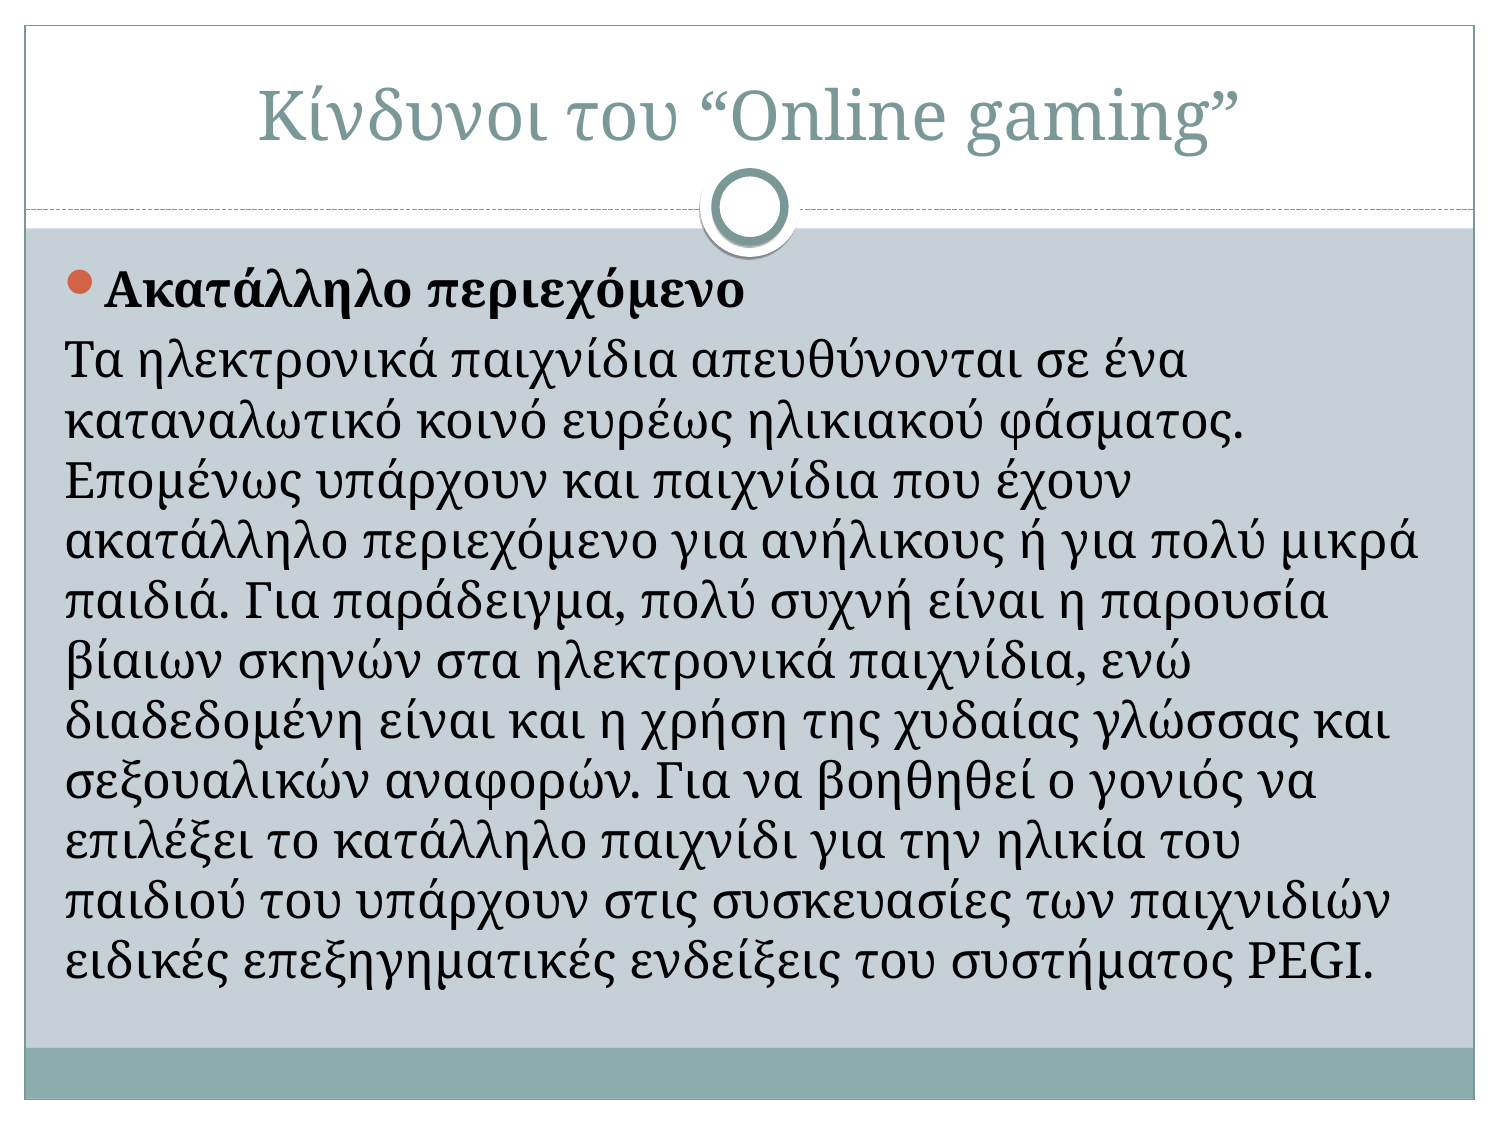

# Κίνδυνοι του “Online gaming”
Ακατάλληλο περιεχόμενο
Τα ηλεκτρονικά παιχνίδια απευθύνονται σε ένα καταναλωτικό κοινό ευρέως ηλικιακού φάσματος. Επομένως υπάρχουν και παιχνίδια που έχουν ακατάλληλο περιεχόμενο για ανήλικους ή για πολύ μικρά παιδιά. Για παράδειγμα, πολύ συχνή είναι η παρουσία βίαιων σκηνών στα ηλεκτρονικά παιχνίδια, ενώ διαδεδομένη είναι και η χρήση της χυδαίας γλώσσας και σεξουαλικών αναφορών. Για να βοηθηθεί ο γονιός να επιλέξει το κατάλληλο παιχνίδι για την ηλικία του παιδιού του υπάρχουν στις συσκευασίες των παιχνιδιών ειδικές επεξηγηματικές ενδείξεις του συστήματος PEGI.